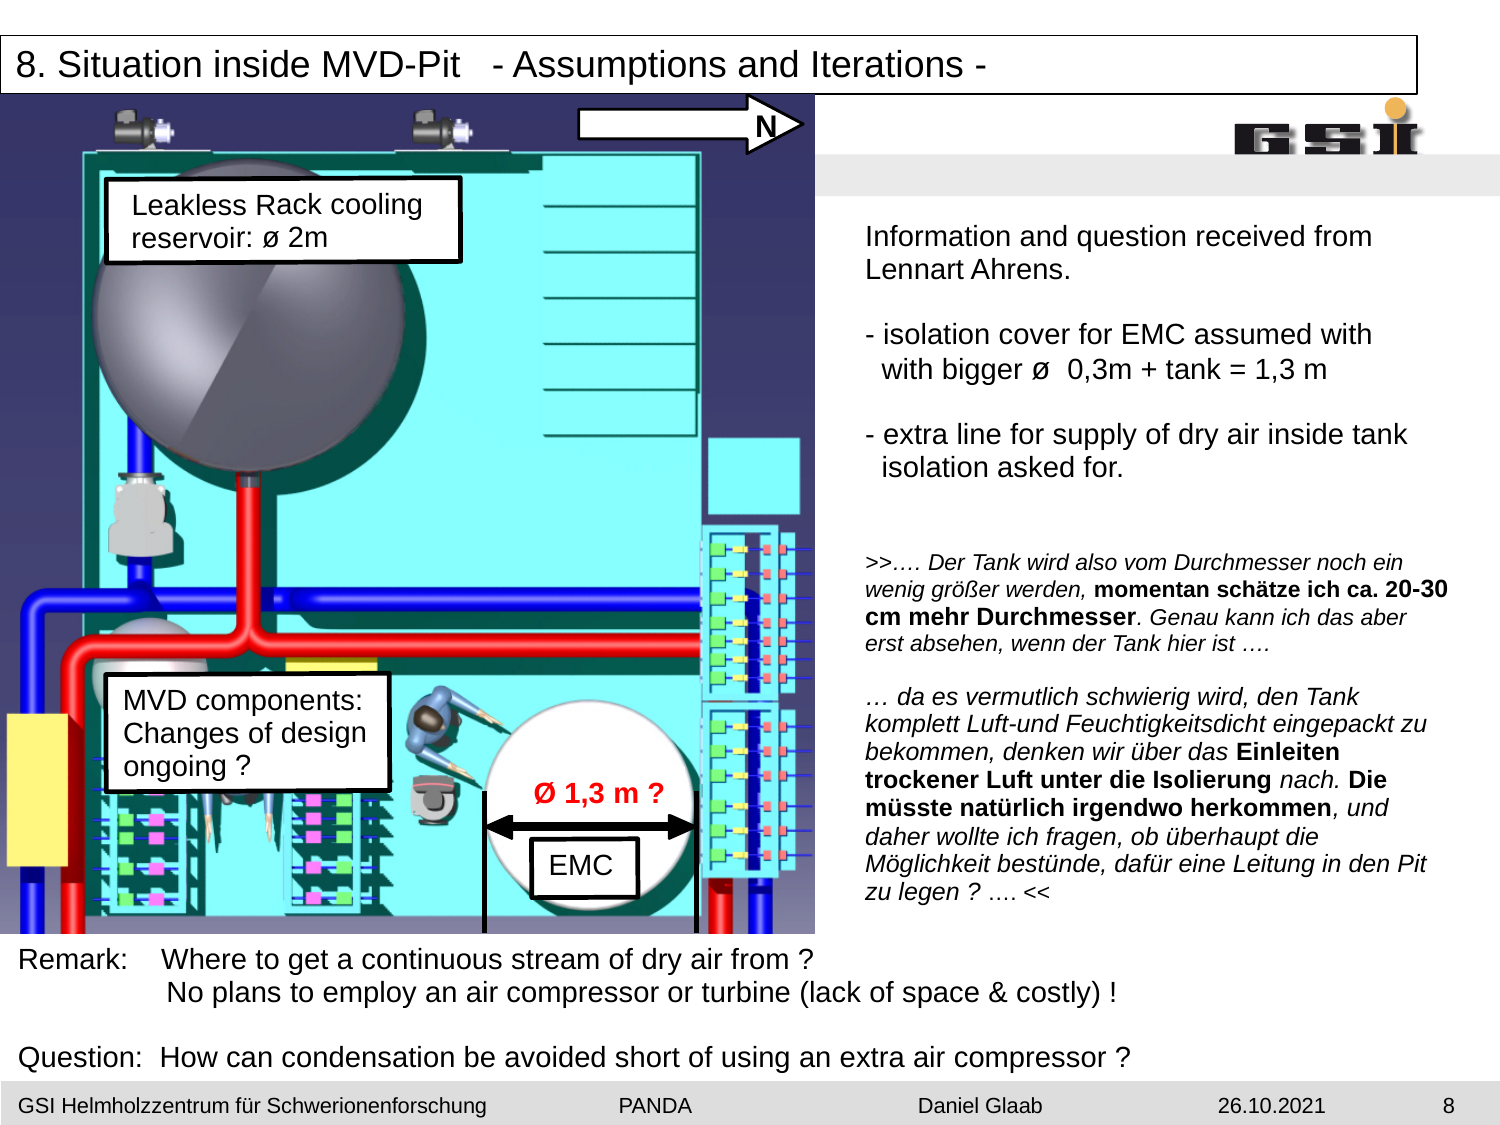

8. Situation inside MVD-Pit - Assumptions and Iterations -
 N
 Leakless Rack cooling reservoir: ø 2m
Information and question received from
Lennart Ahrens.
- isolation cover for EMC assumed with
 with bigger ø 0,3m + tank = 1,3 m
- extra line for supply of dry air inside tank
 isolation asked for.
>>…. Der Tank wird also vom Durchmesser noch ein wenig größer werden, momentan schätze ich ca. 20-30 cm mehr Durchmesser. Genau kann ich das aber erst absehen, wenn der Tank hier ist ….
… da es vermutlich schwierig wird, den Tank komplett Luft-und Feuchtigkeitsdicht eingepackt zu bekommen, denken wir über das Einleiten trockener Luft unter die Isolierung nach. Die müsste natürlich irgendwo herkommen, und daher wollte ich fragen, ob überhaupt die Möglichkeit bestünde, dafür eine Leitung in den Pit zu legen ? …. <<
2
3
1
MVD components:
Changes of design
ongoing ?
 Ø 1,3 m ?
EMC
Remark: Where to get a continuous stream of dry air from ?
 No plans to employ an air compressor or turbine (lack of space & costly) !
Question: How can condensation be avoided short of using an extra air compressor ?
GSI Helmholzzentrum für Schwerionenforschung PANDA 		Daniel Glaab 		26.10.2021		8